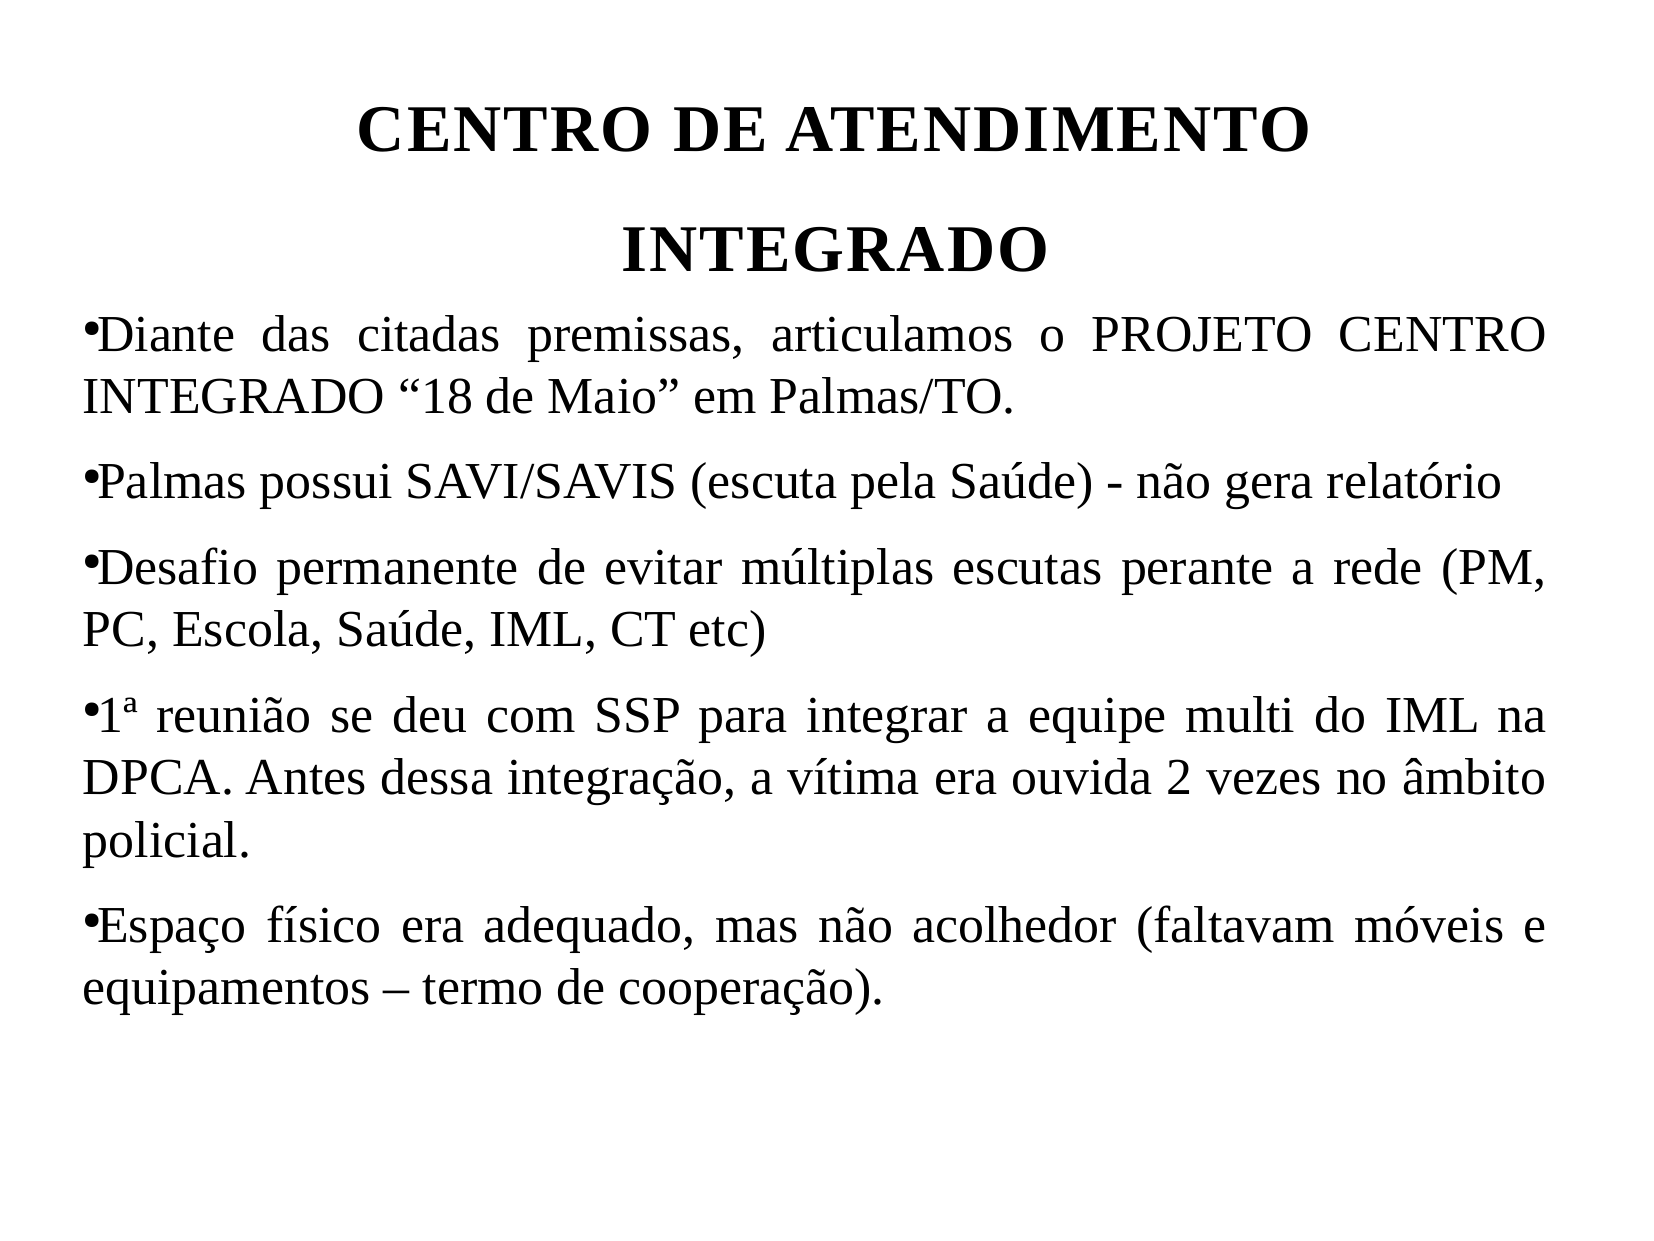

# CENTRO DE ATENDIMENTO INTEGRADO
Diante das citadas premissas, articulamos o PROJETO CENTRO INTEGRADO “18 de Maio” em Palmas/TO.
Palmas possui SAVI/SAVIS (escuta pela Saúde) - não gera relatório
Desafio permanente de evitar múltiplas escutas perante a rede (PM, PC, Escola, Saúde, IML, CT etc)
1ª reunião se deu com SSP para integrar a equipe multi do IML na DPCA. Antes dessa integração, a vítima era ouvida 2 vezes no âmbito policial.
Espaço físico era adequado, mas não acolhedor (faltavam móveis e equipamentos – termo de cooperação).